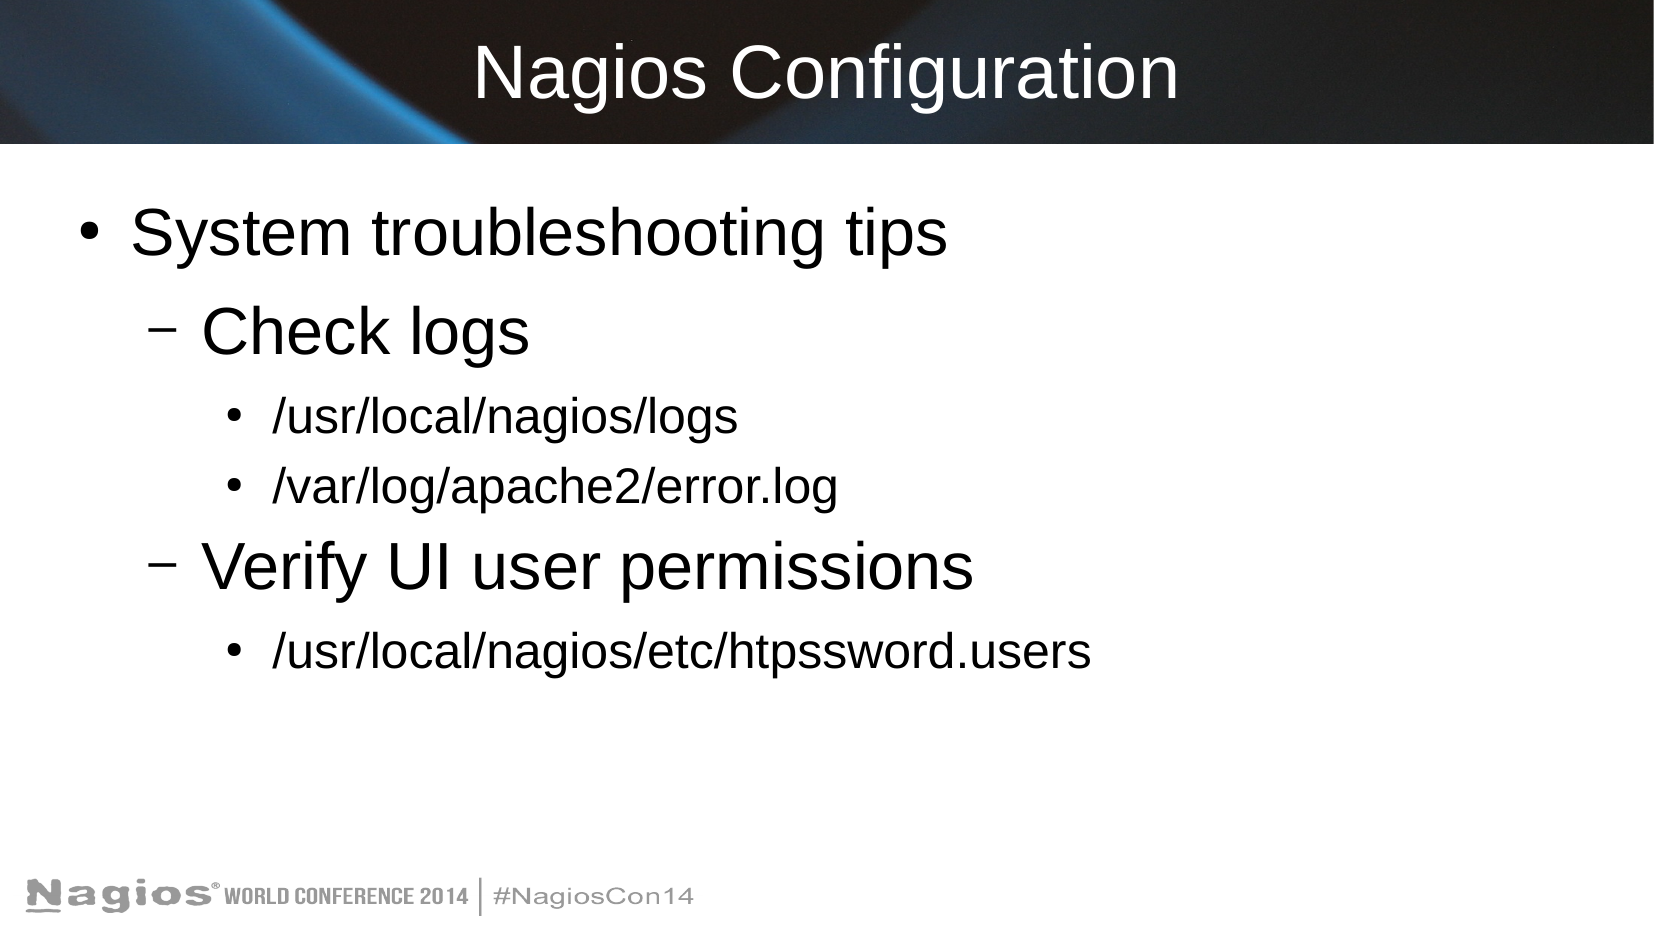

# Nagios Configuration
System troubleshooting tips
Check logs
/usr/local/nagios/logs
/var/log/apache2/error.log
Verify UI user permissions
/usr/local/nagios/etc/htpssword.users